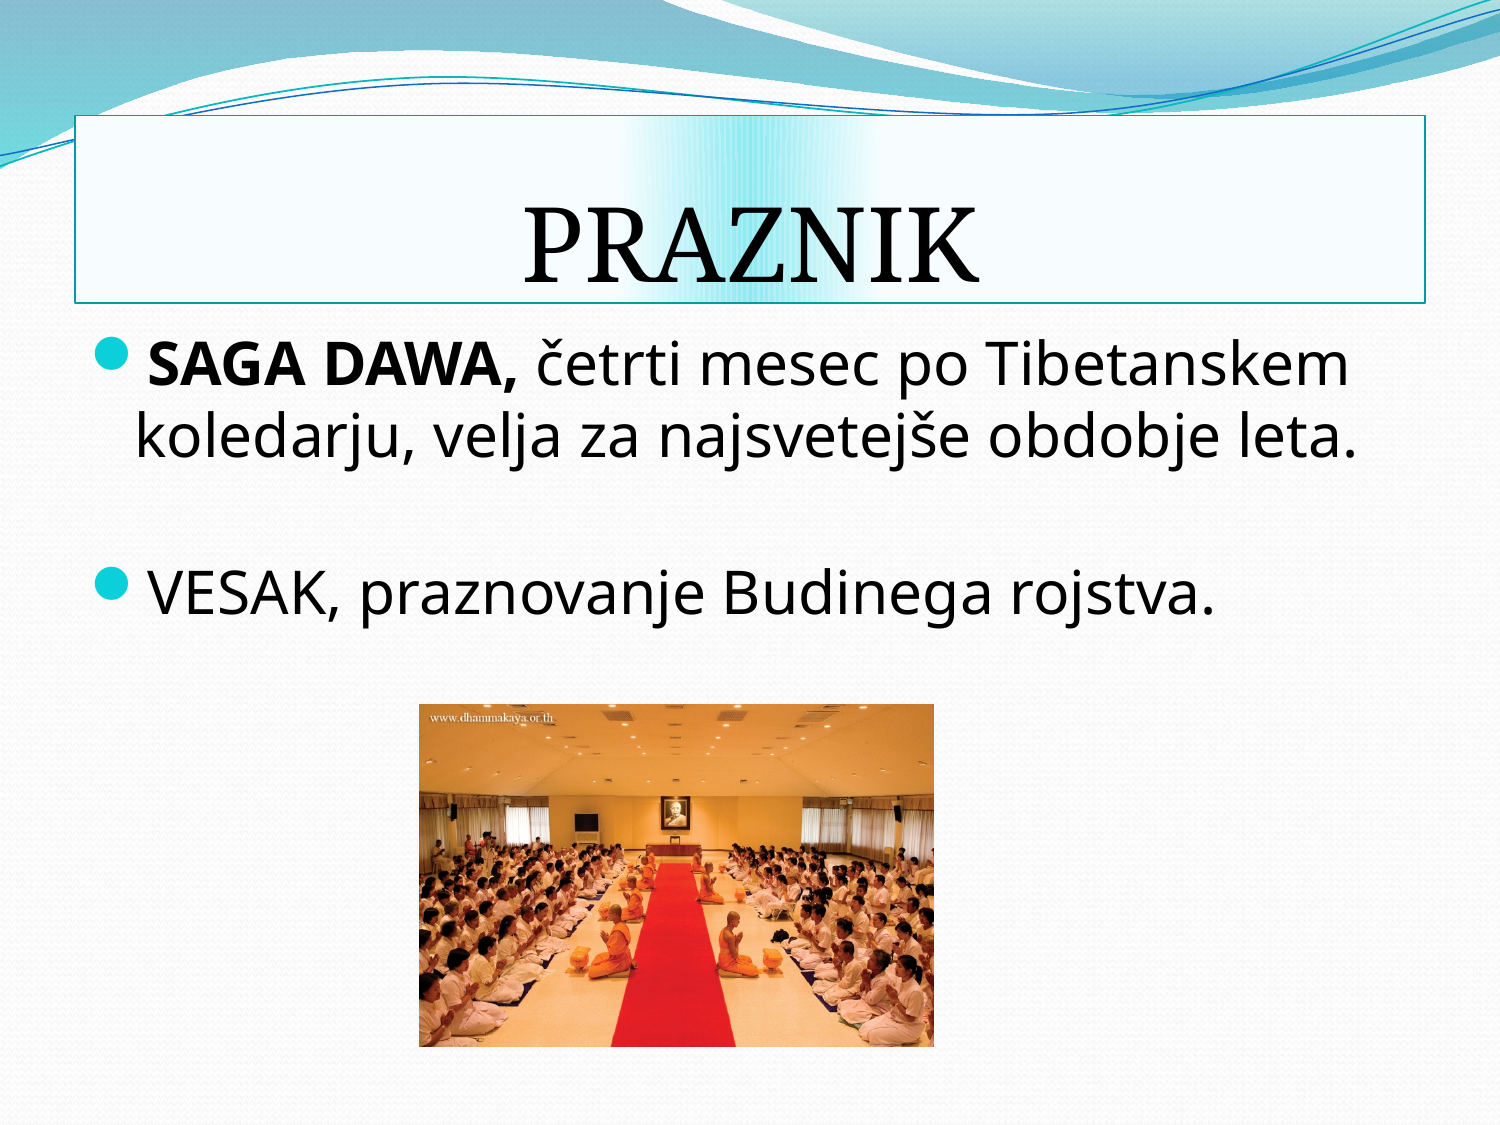

# PRAZNIK
SAGA DAWA, četrti mesec po Tibetanskem koledarju, velja za najsvetejše obdobje leta.
VESAK, praznovanje Budinega rojstva.